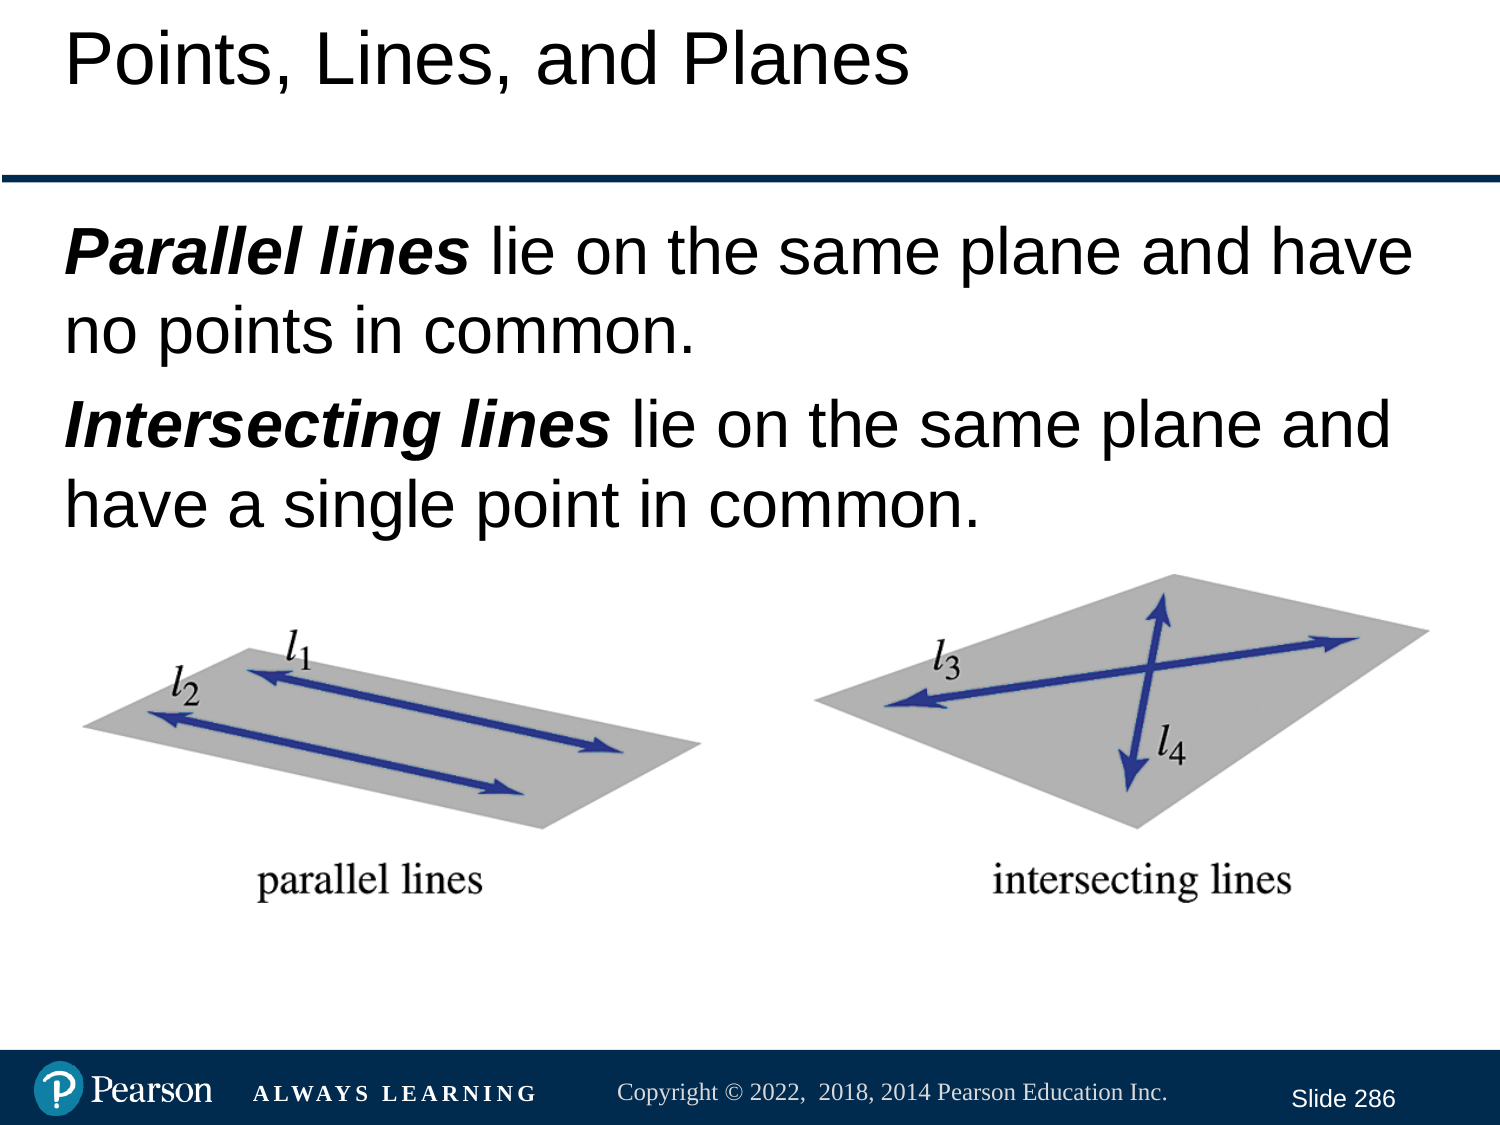

# Points, Lines, and Planes
Parallel lines lie on the same plane and have no points in common.
Intersecting lines lie on the same plane and have a single point in common.